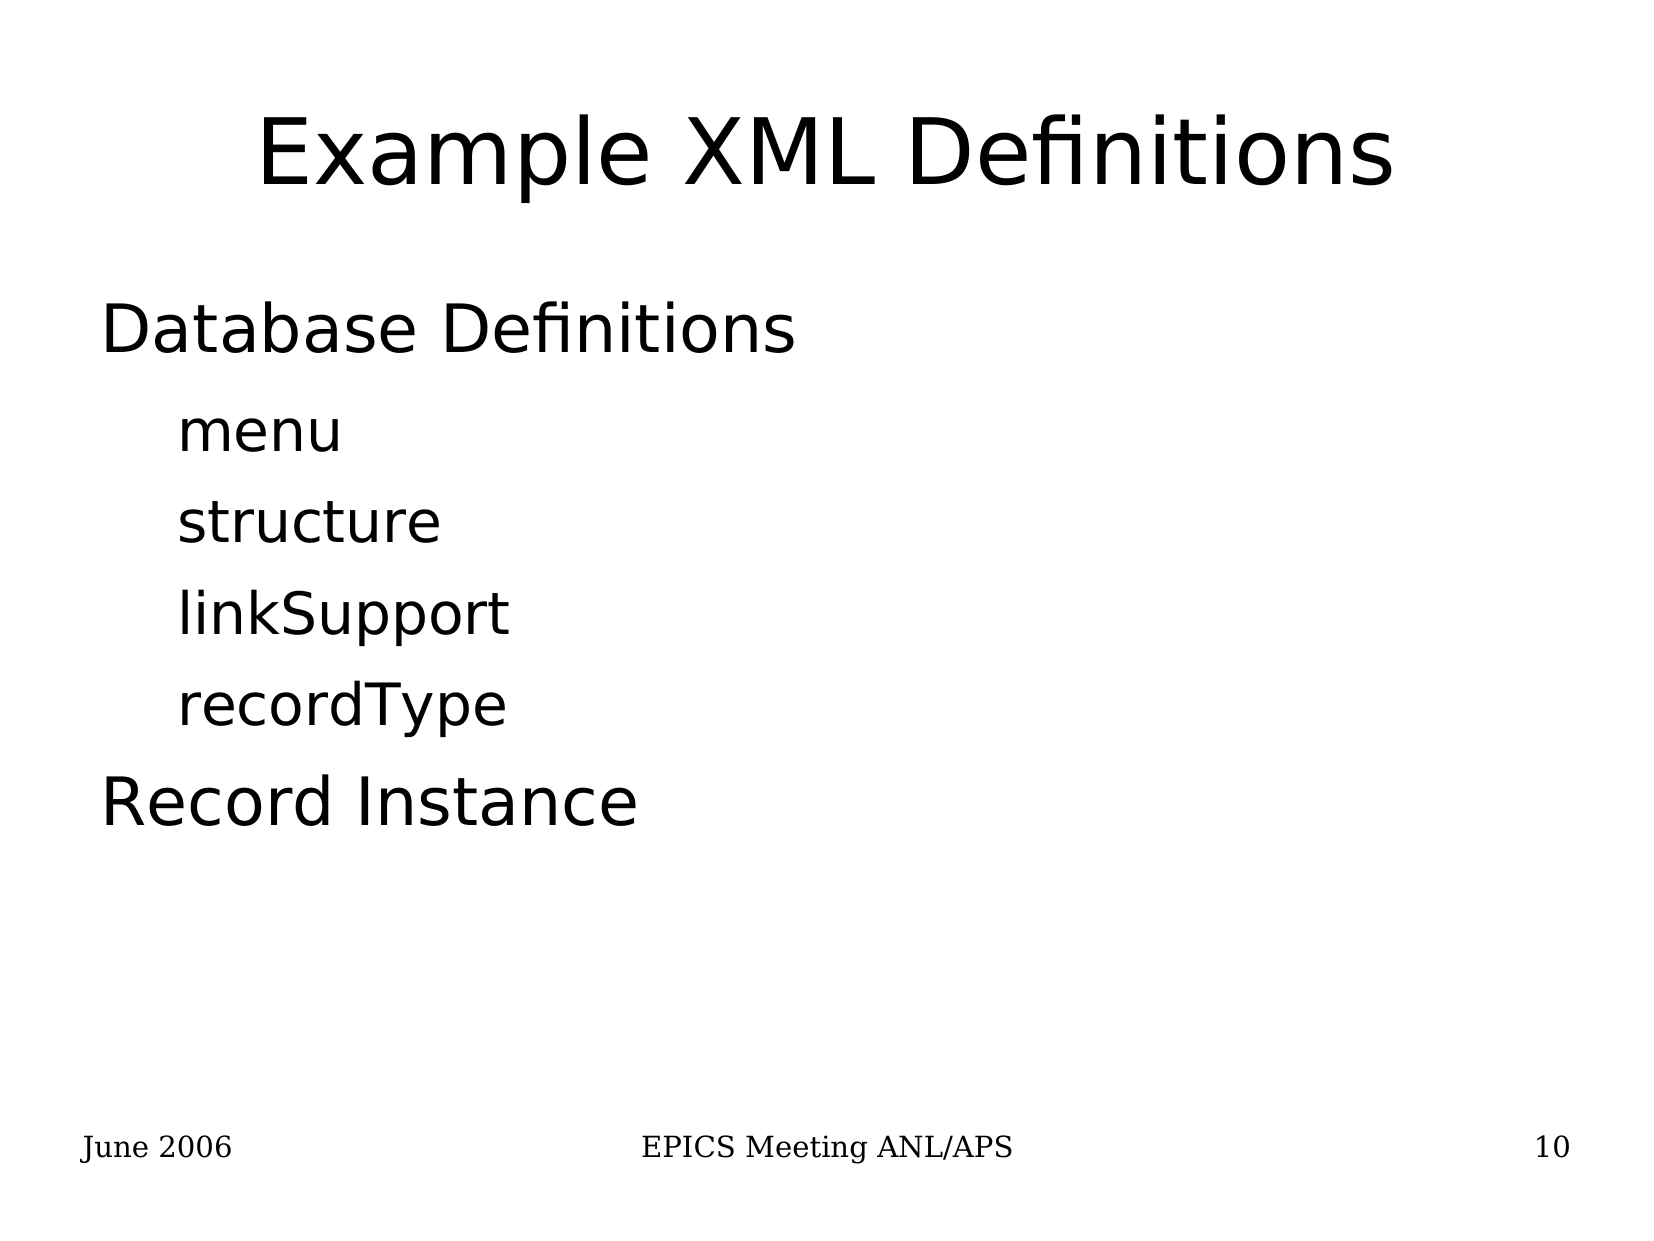

# Example XML Definitions
Database Definitions
menu
structure
linkSupport
recordType
Record Instance
June 2006
EPICS Meeting ANL/APS
10